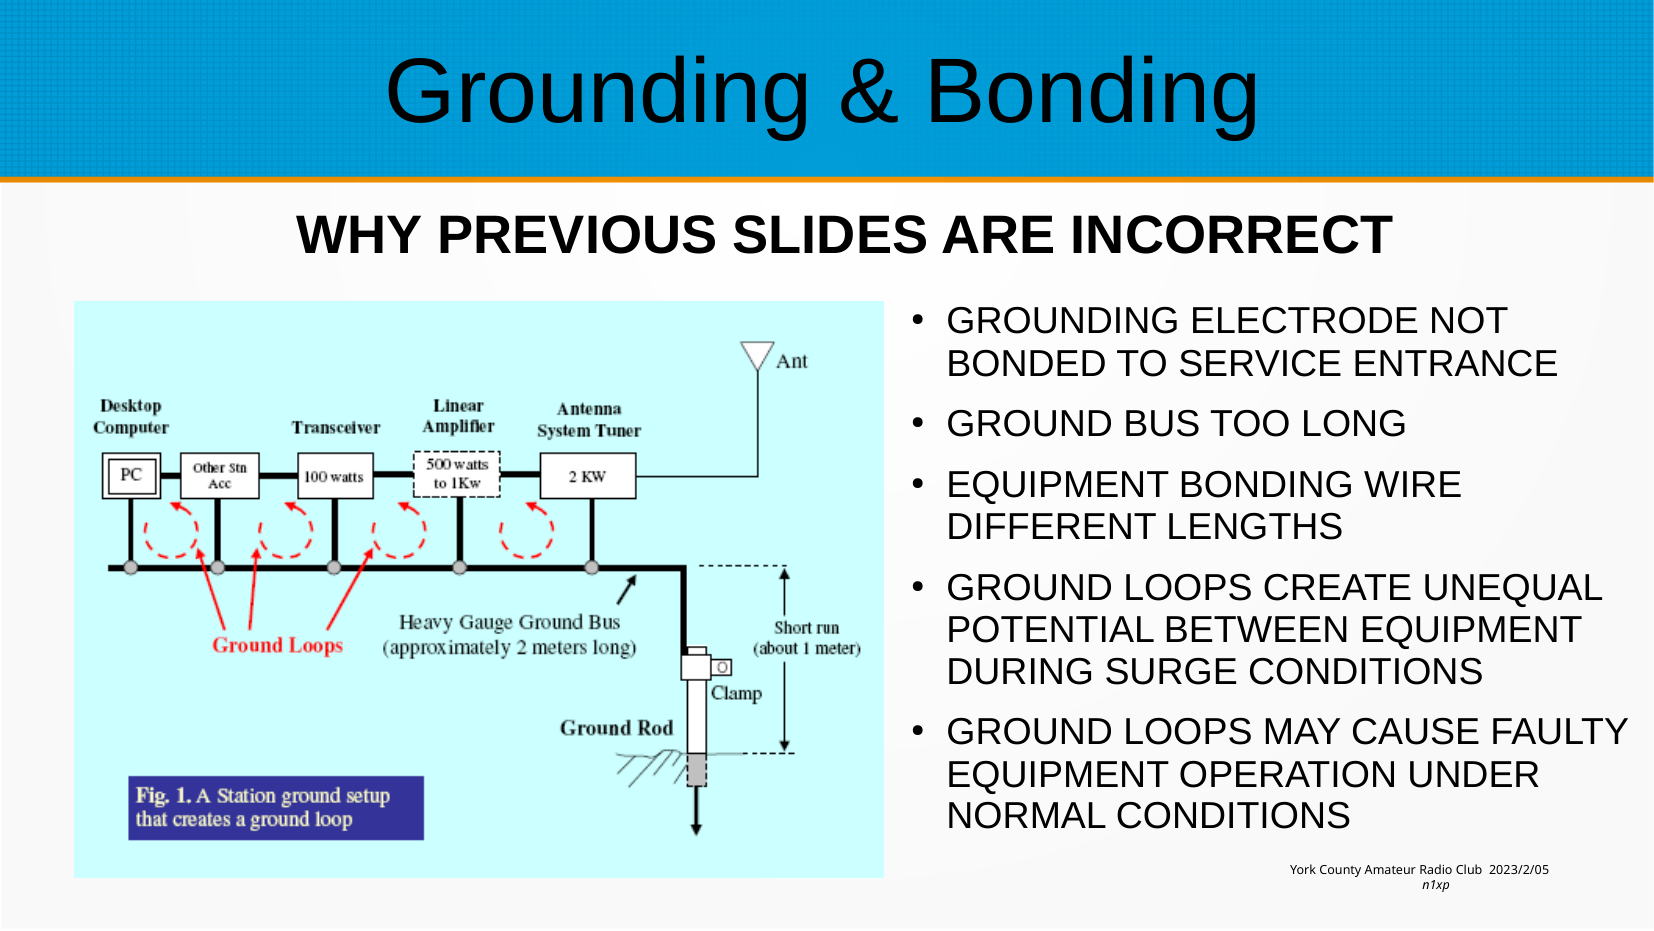

Grounding & Bonding
WHY PREVIOUS SLIDES ARE INCORRECT
GROUNDING ELECTRODE NOT BONDED TO SERVICE ENTRANCE
GROUND BUS TOO LONG
EQUIPMENT BONDING WIRE DIFFERENT LENGTHS
GROUND LOOPS CREATE UNEQUAL POTENTIAL BETWEEN EQUIPMENT DURING SURGE CONDITIONS
GROUND LOOPS MAY CAUSE FAULTY EQUIPMENT OPERATION UNDER NORMAL CONDITIONS
York County Amateur Radio Club 2023/2/05
n1xp